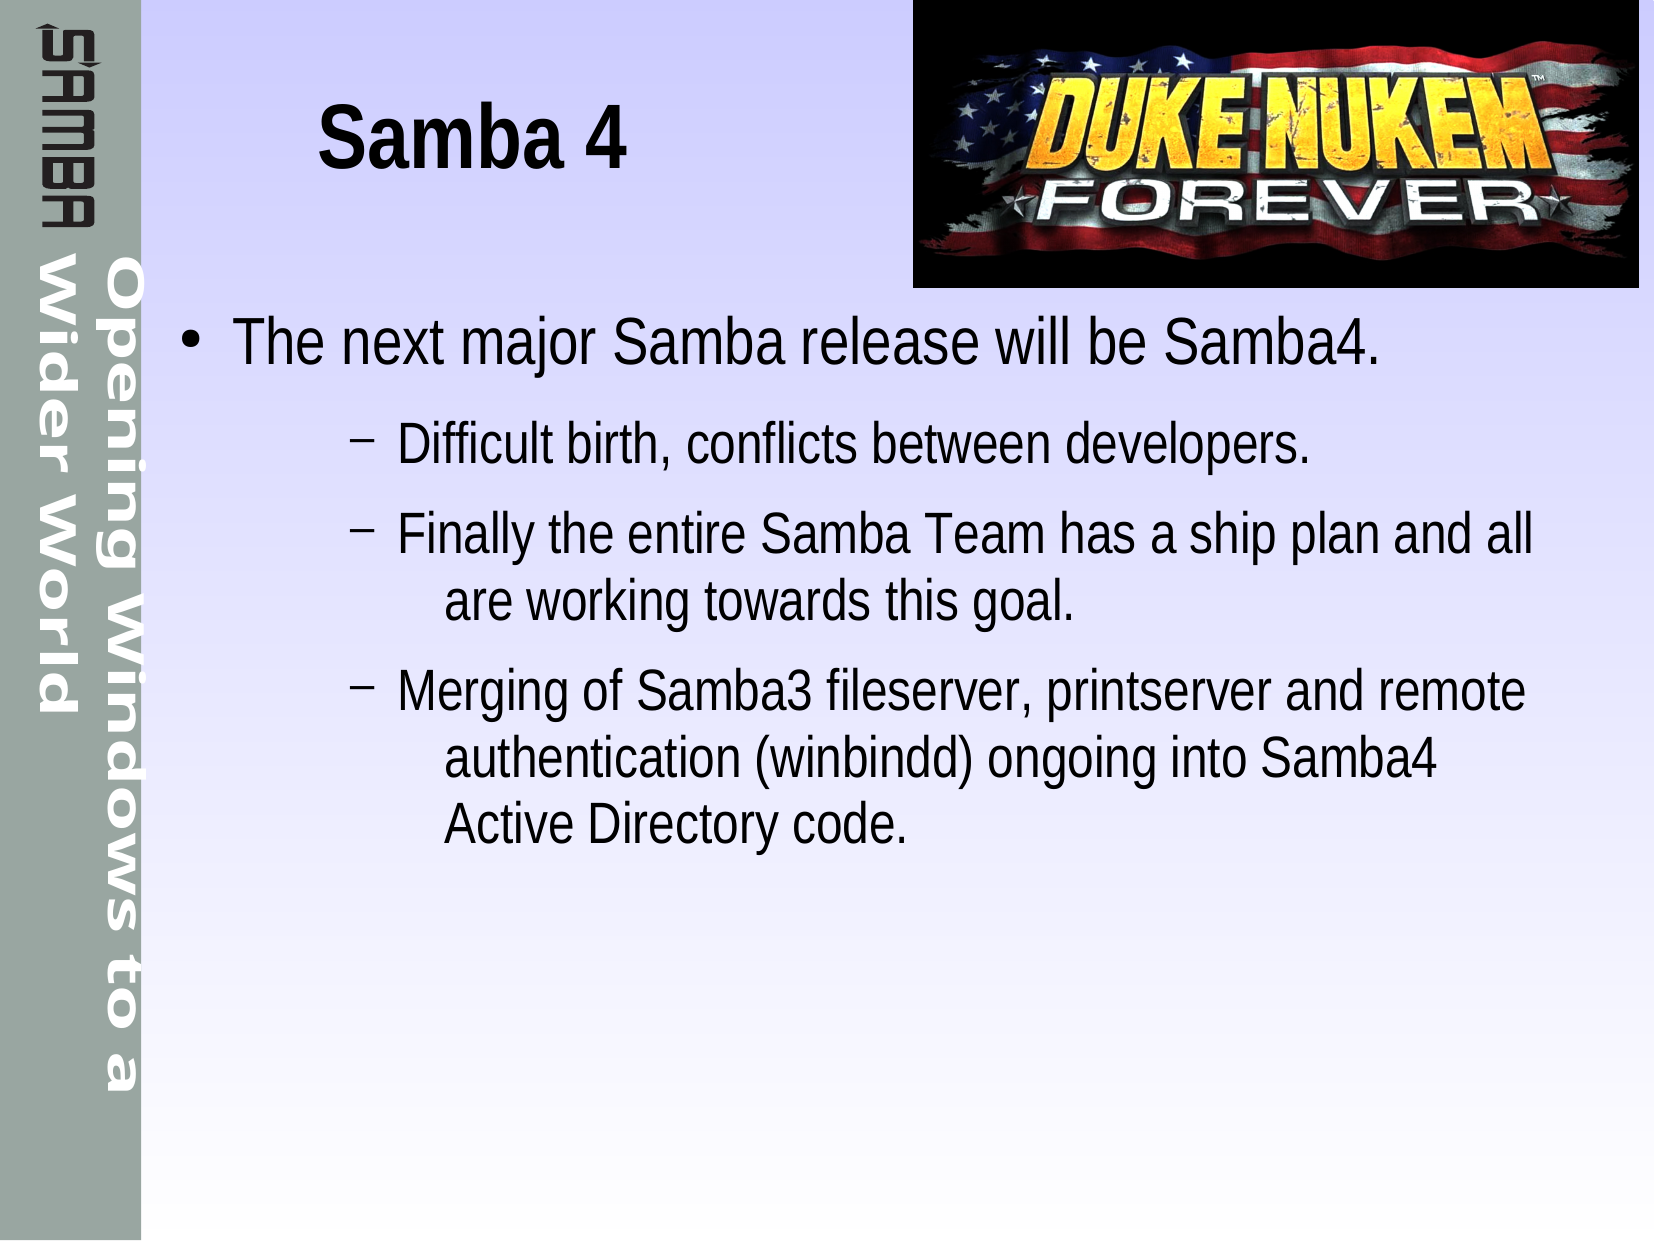

# Samba 4
The next major Samba release will be Samba4.
Difficult birth, conflicts between developers.
Finally the entire Samba Team has a ship plan and all are working towards this goal.
Merging of Samba3 fileserver, printserver and remote authentication (winbindd) ongoing into Samba4 Active Directory code.